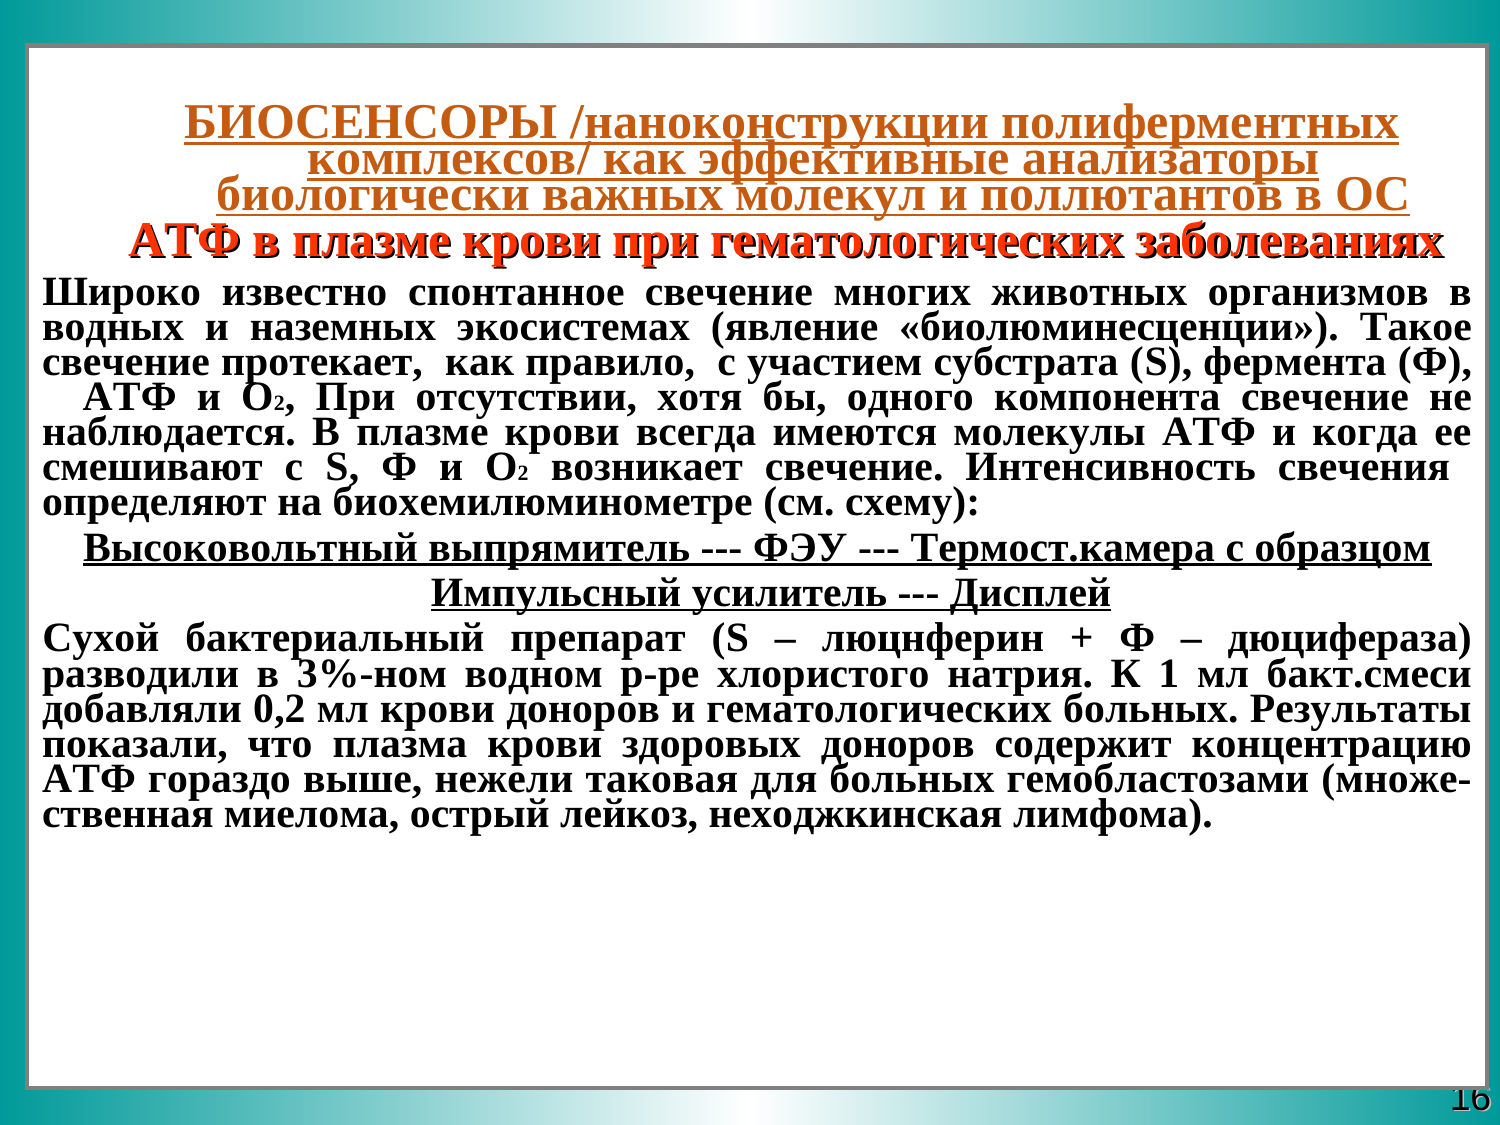

# БИОСЕНСОРЫ /наноконструкции полиферментных комплексов/ как эффективные анализаторы биологически важных молекул и поллютантов в ОС
АТФ в плазме крови при гематологических заболеваниях
Широко известно спонтанное свечение многих животных организмов в водных и наземных экосистемах (явление «биолюминесценции»). Такое свечение протекает, как правило, с участием субстрата (S), фермента (Ф), АТФ и О2, При отсутствии, хотя бы, одного компонента свечение не наблюдается. В плазме крови всегда имеются молекулы АТФ и когда ее смешивают с S, Ф и О2 возникает свечение. Интенсивность свечения определяют на биохемилюминометре (см. схему):
Высоковольтный выпрямитель --- ФЭУ --- Термост.камера с образцом
 Импульсный усилитель --- Дисплей
Сухой бактериальный препарат (S – люцнферин + Ф – дюцифераза) разводили в 3%-ном водном р-ре хлористого натрия. К 1 мл бакт.смеси добавляли 0,2 мл крови доноров и гематологических больных. Результаты показали, что плазма крови здоровых доноров содержит концентрацию АТФ гораздо выше, нежели таковая для больных гемобластозами (множе-ственная миелома, острый лейкоз, неходжкинская лимфома).